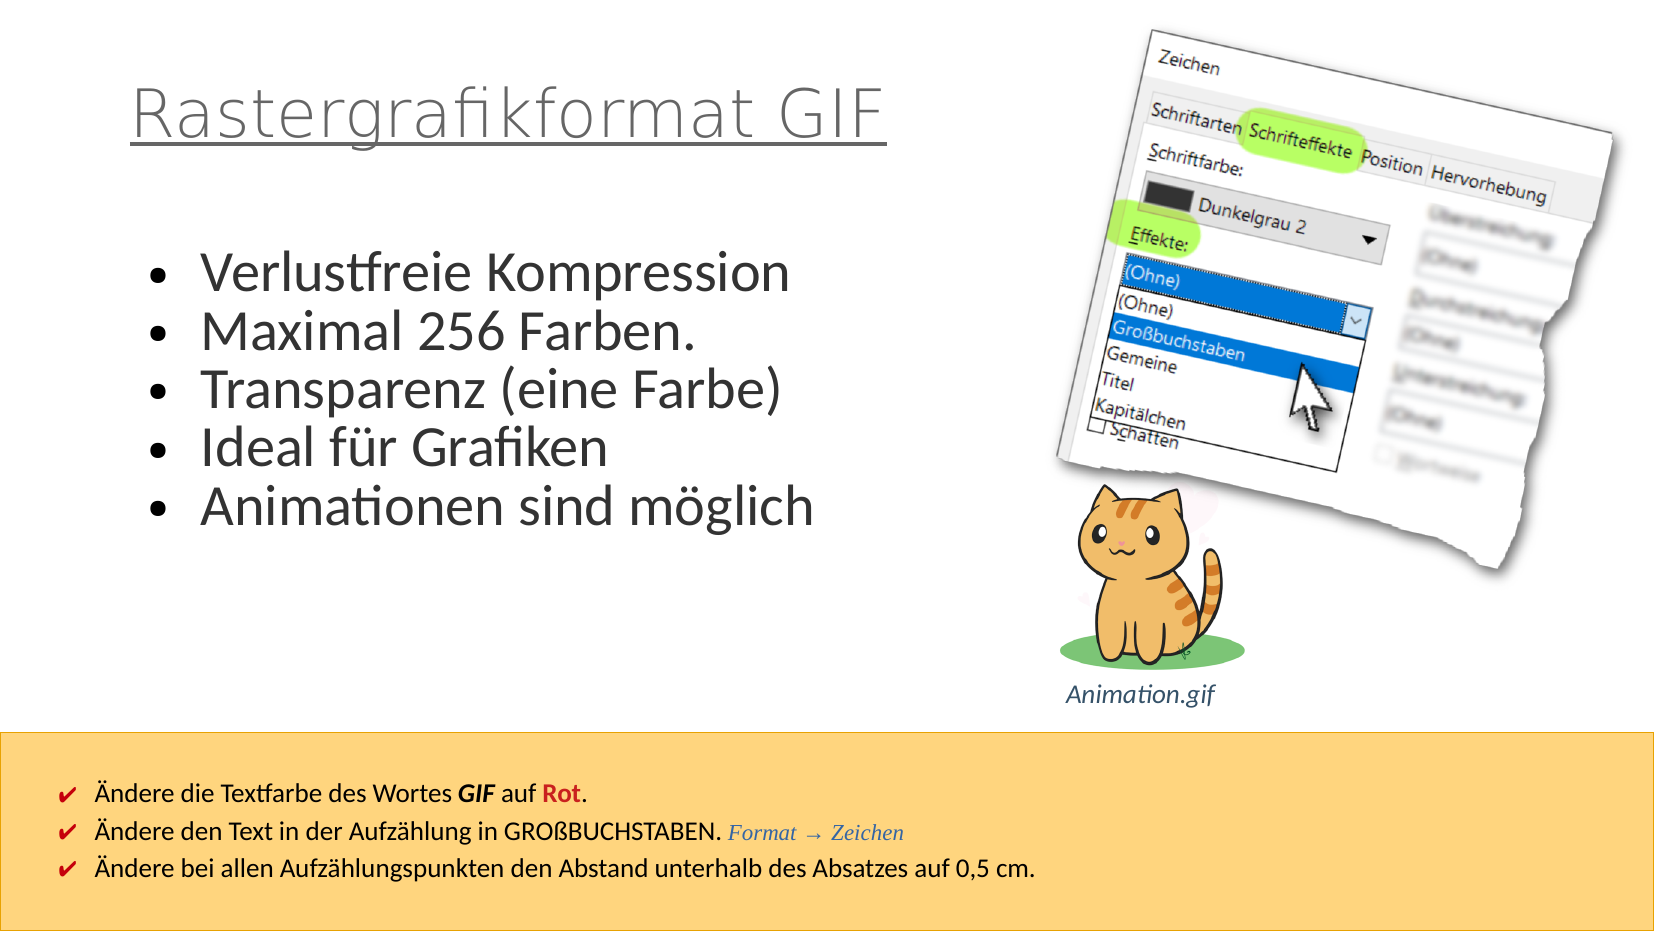

# Rastergrafikformat GIF
Verlustfreie Kompression
Maximal 256 Farben.
Transparenz (eine Farbe)
Ideal für Grafiken
Animationen sind möglich
Animation.gif
Ändere die Textfarbe des Wortes GIF auf Rot.
Ändere den Text in der Aufzählung in GROßBUCHSTABEN. Format → Zeichen
Ändere bei allen Aufzählungspunkten den Abstand unterhalb des Absatzes auf 0,5 cm.